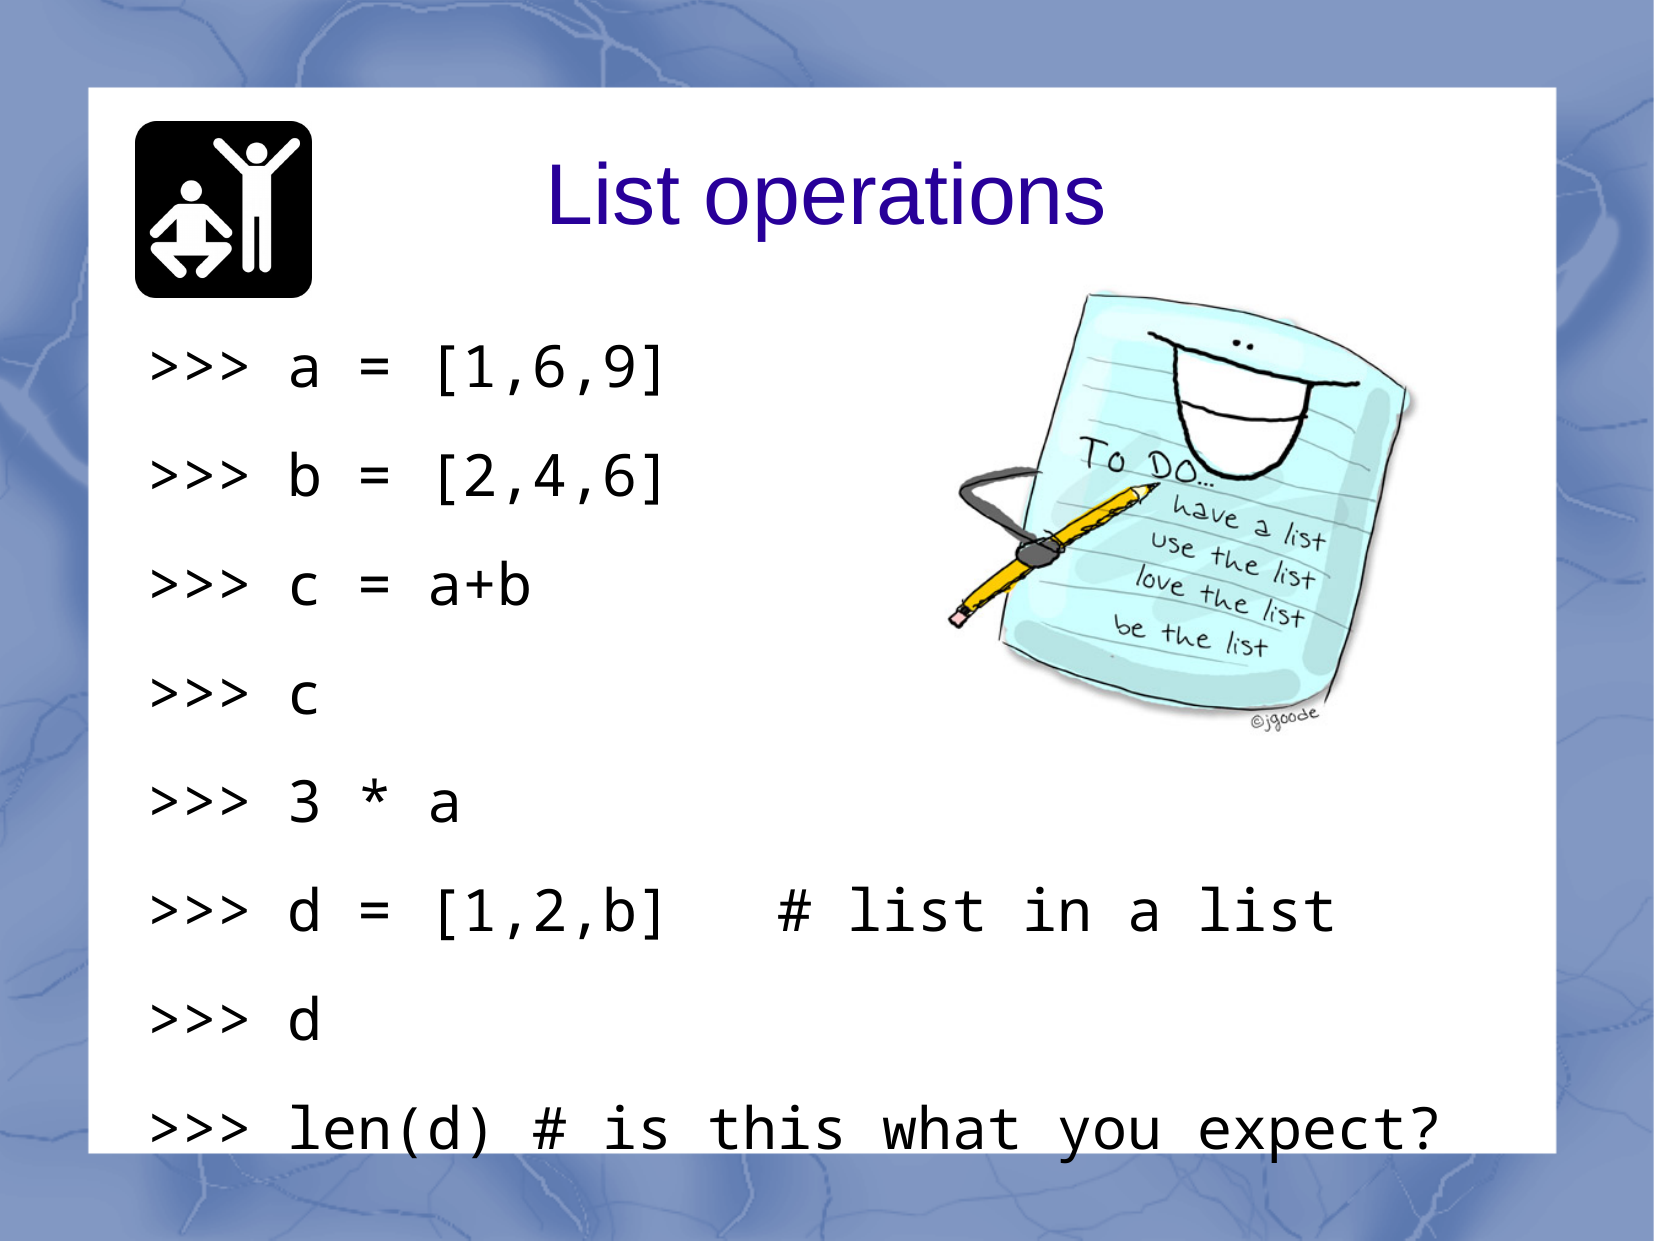

# List operations
>>> a = [1,6,9]
>>> b = [2,4,6]
>>> c = a+b
>>> c
>>> 3 * a
>>> d = [1,2,b] # list in a list
>>> d
>>> len(d) # is this what you expect?